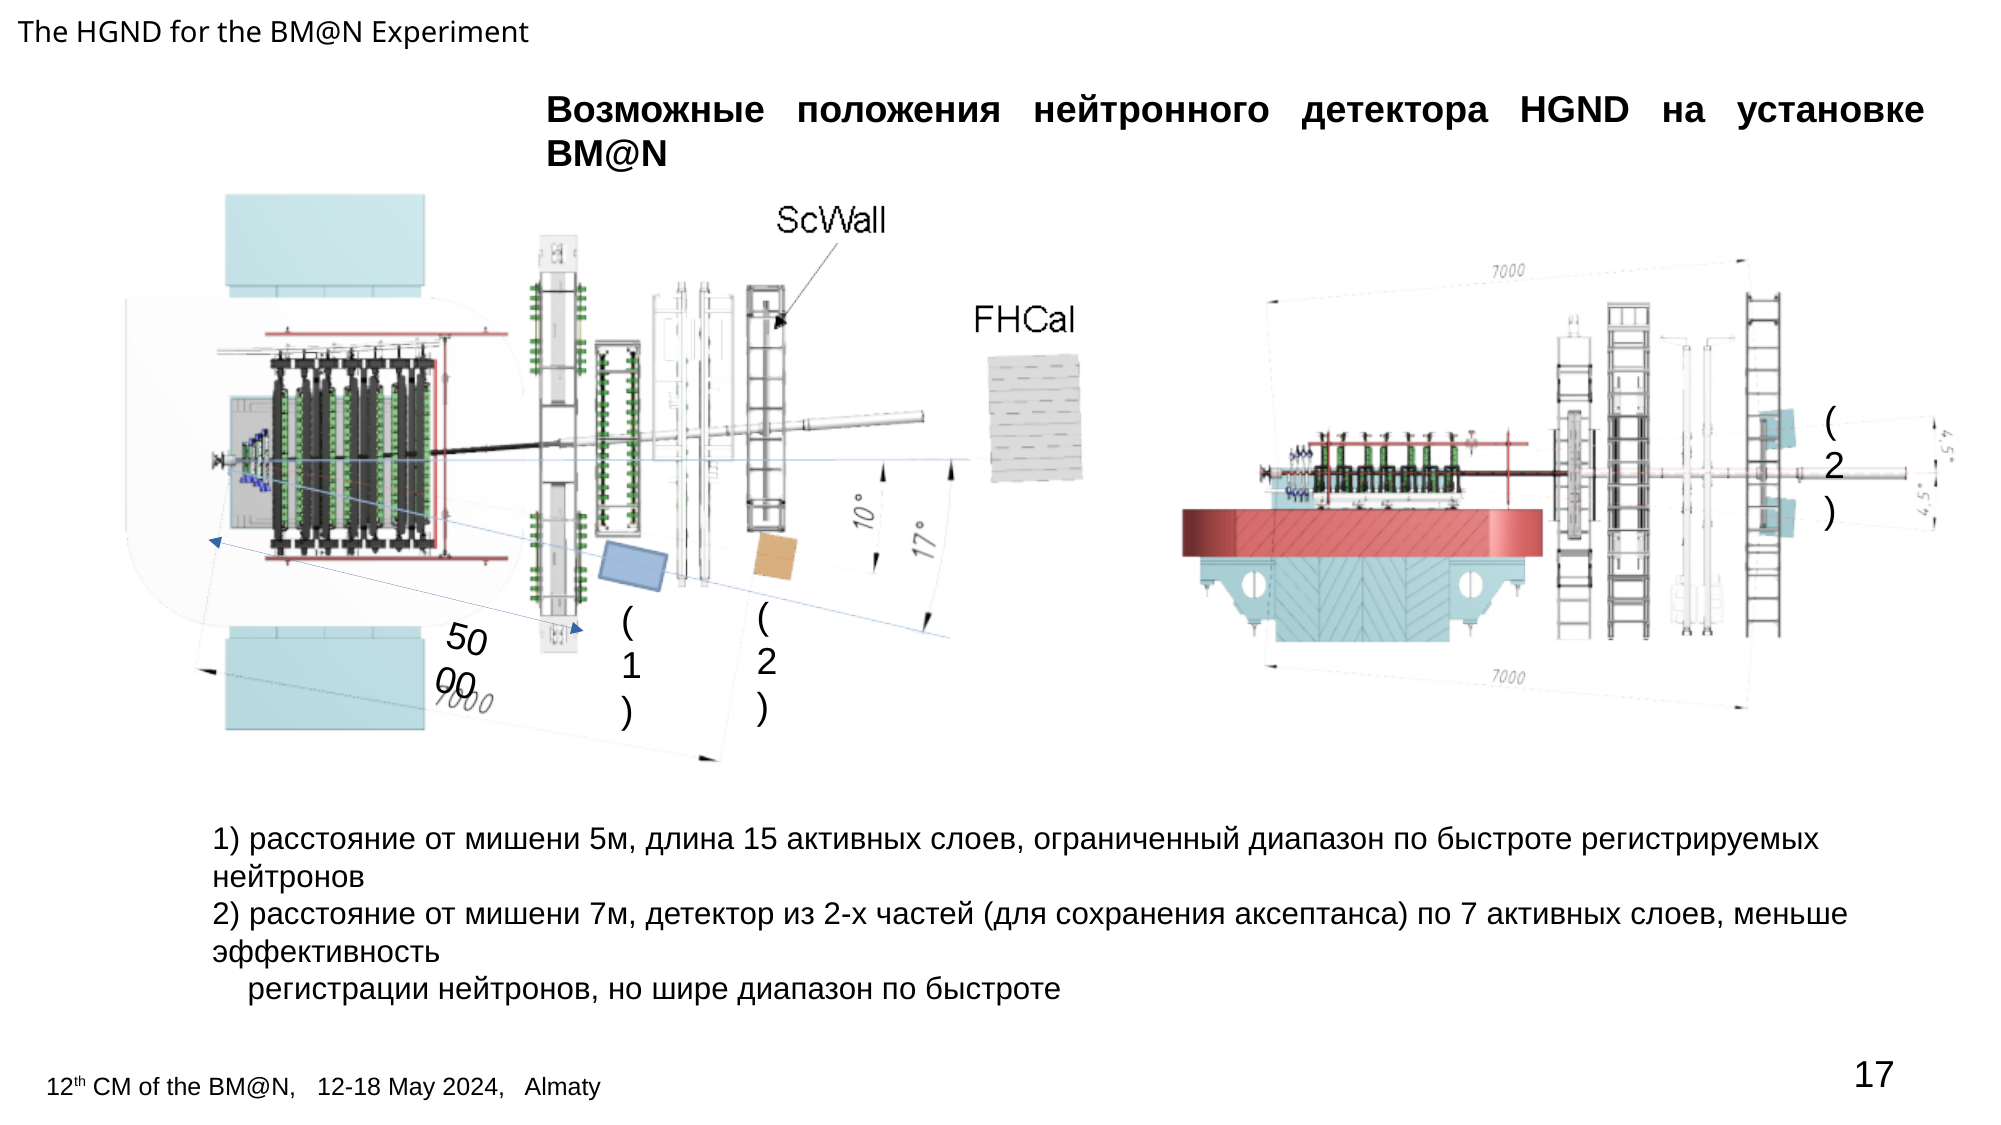

The HGND for the BM@N Experiment
Возможные положения нейтронного детектора HGND на установке BM@N
(2)
(2)
(1)
5000
1) расстояние от мишени 5м, длина 15 активных слоев, ограниченный диапазон по быстроте регистрируемых нейтронов
2) расстояние от мишени 7м, детектор из 2-х частей (для сохранения аксептанса) по 7 активных слоев, меньше эффективность
 регистрации нейтронов, но шире диапазон по быстроте
12th CM of the BM@N, 12-18 May 2024, Almaty